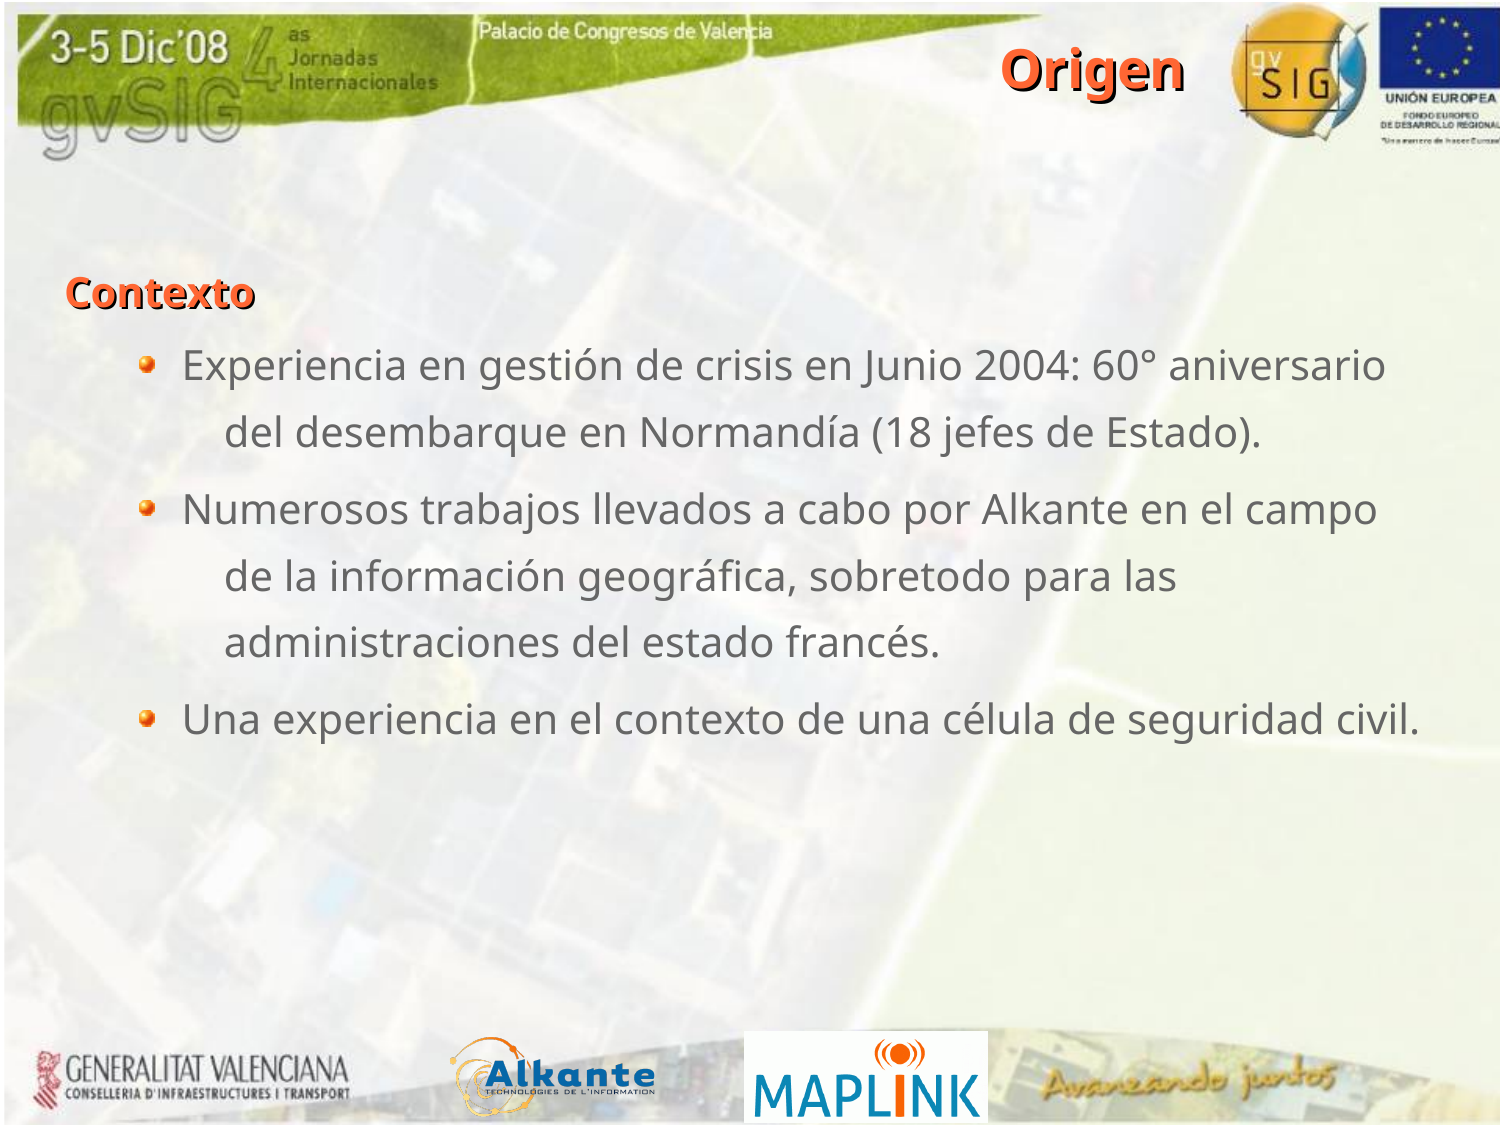

# Origen
Contexto
Experiencia en gestión de crisis en Junio 2004: 60° aniversario del desembarque en Normandía (18 jefes de Estado).
Numerosos trabajos llevados a cabo por Alkante en el campo de la información geográfica, sobretodo para las administraciones del estado francés.
Una experiencia en el contexto de una célula de seguridad civil.